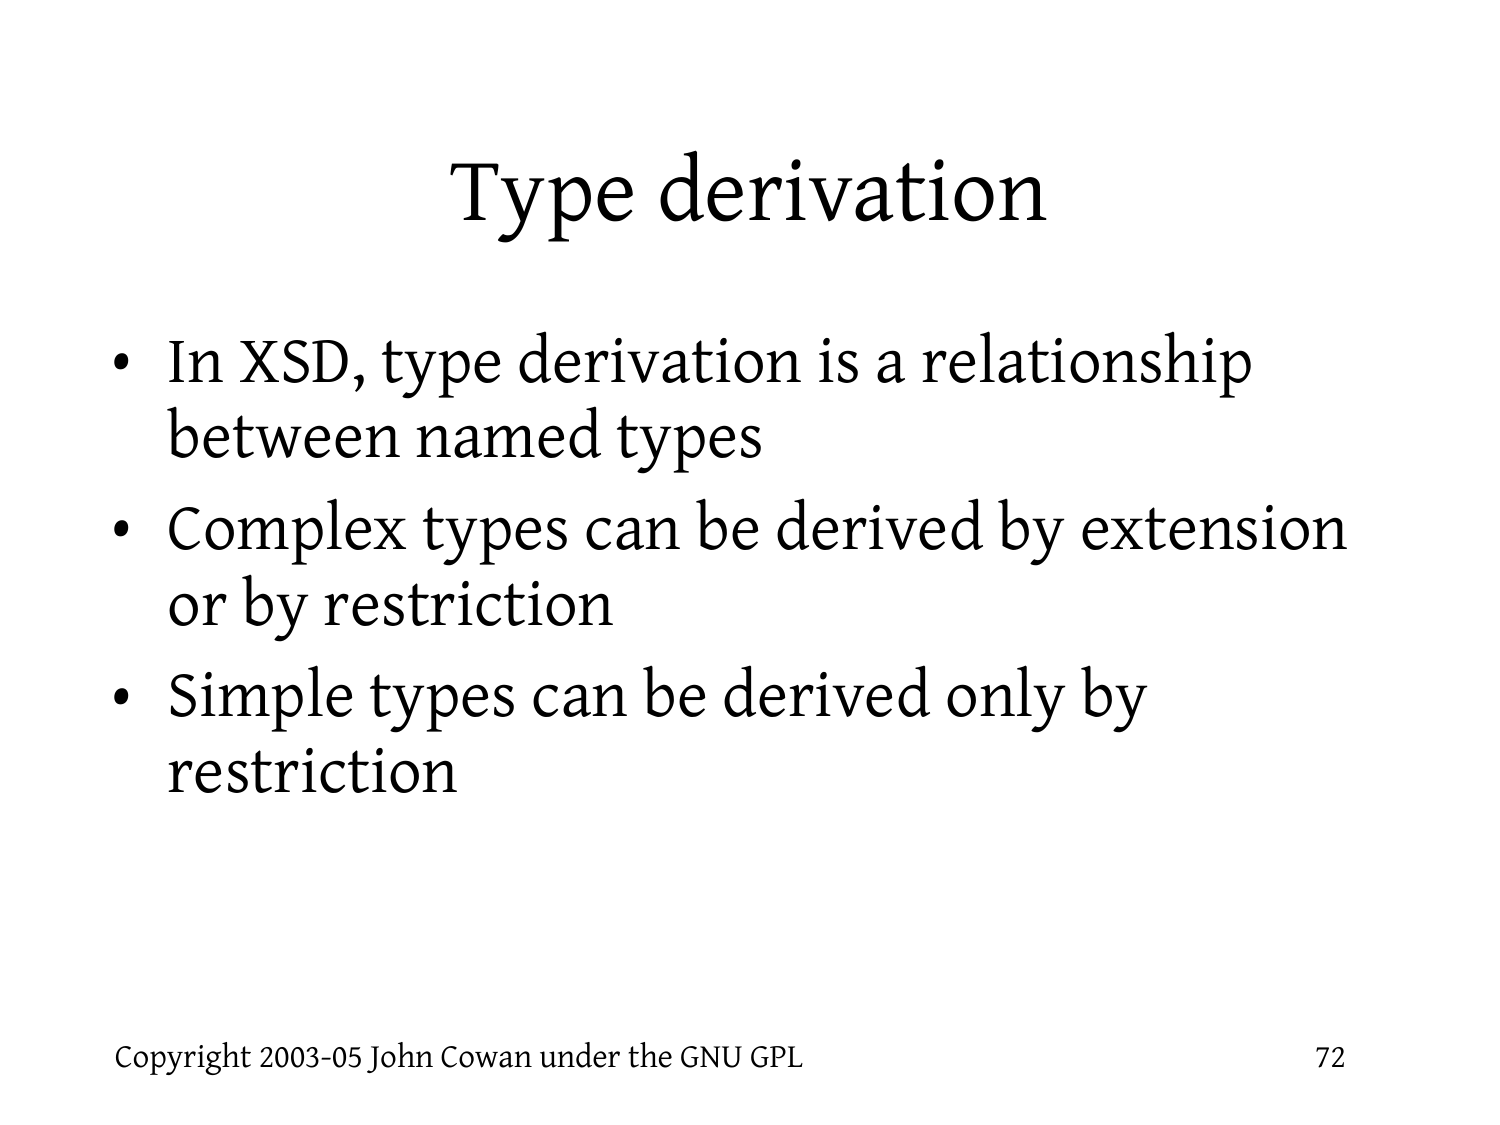

# Type derivation
In XSD, type derivation is a relationship between named types
Complex types can be derived by extension or by restriction
Simple types can be derived only by restriction